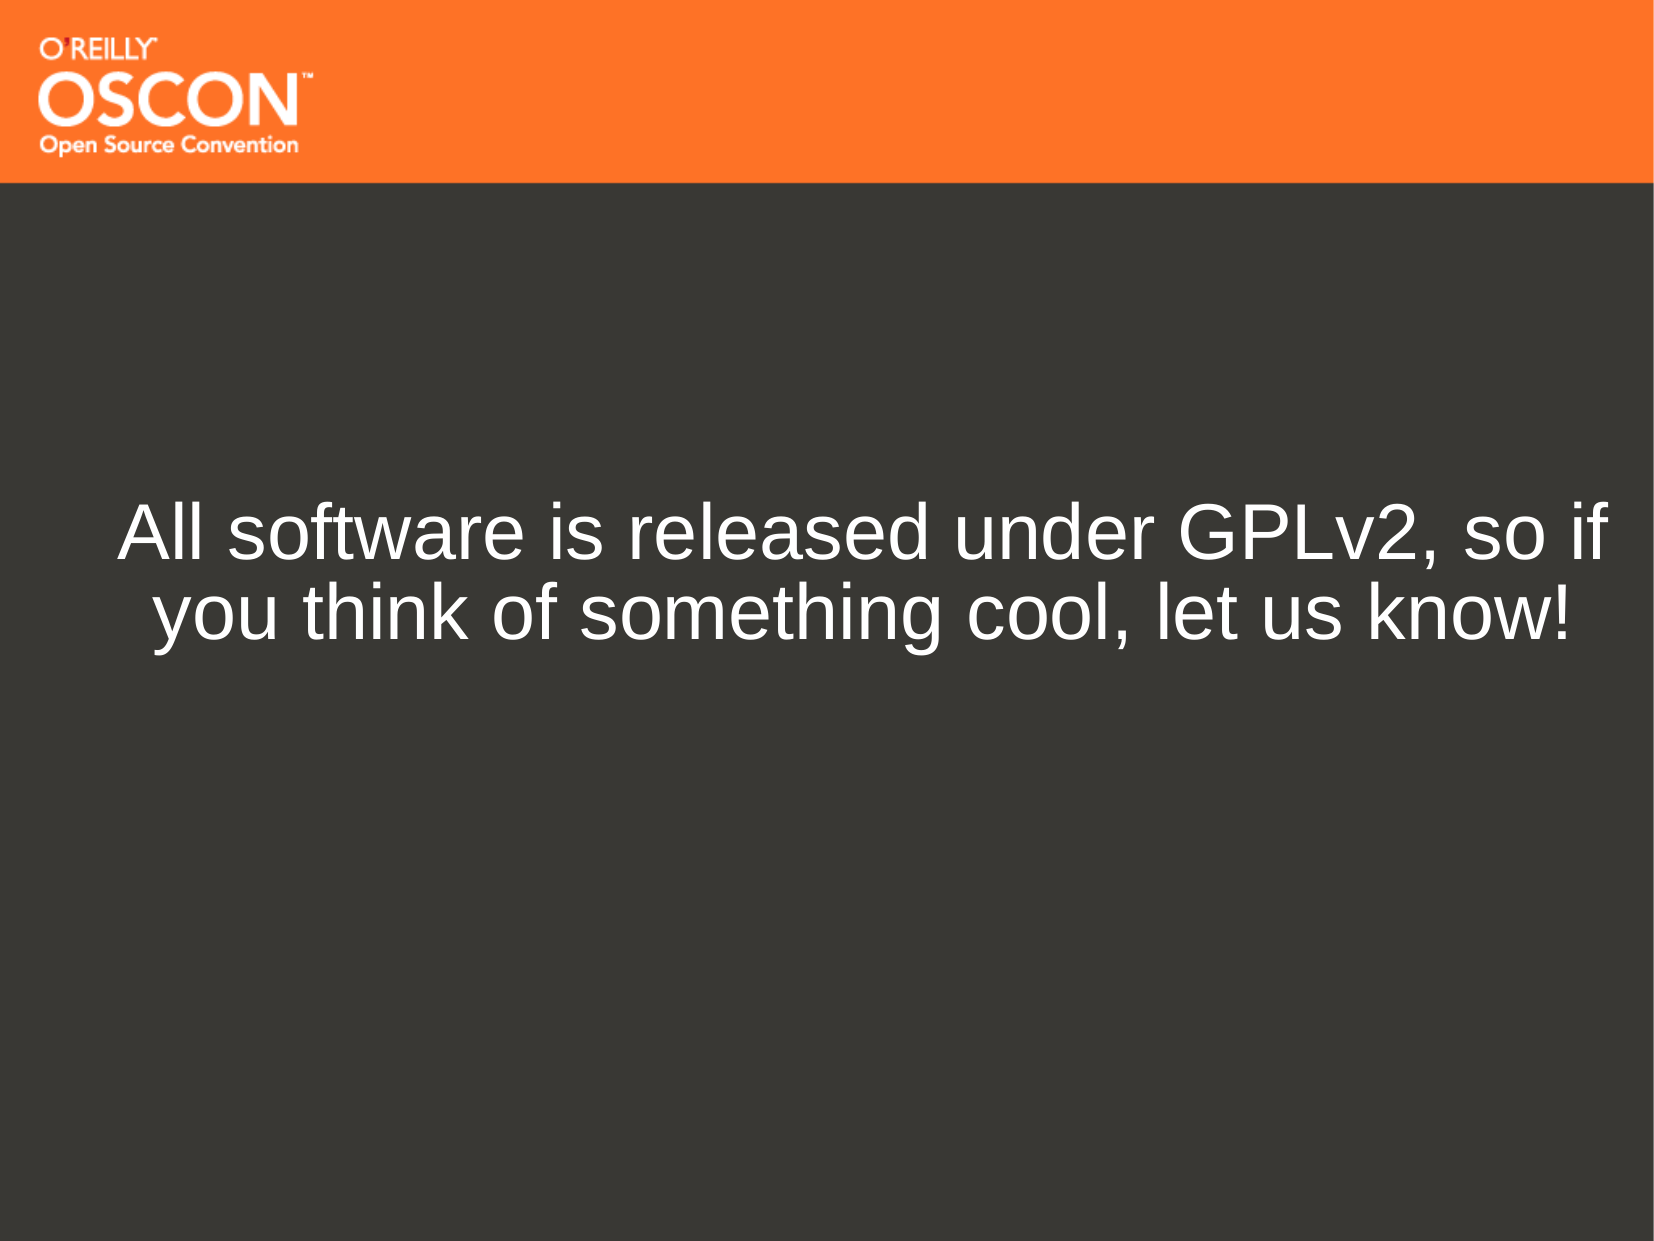

#
All software is released under GPLv2, so if you think of something cool, let us know!